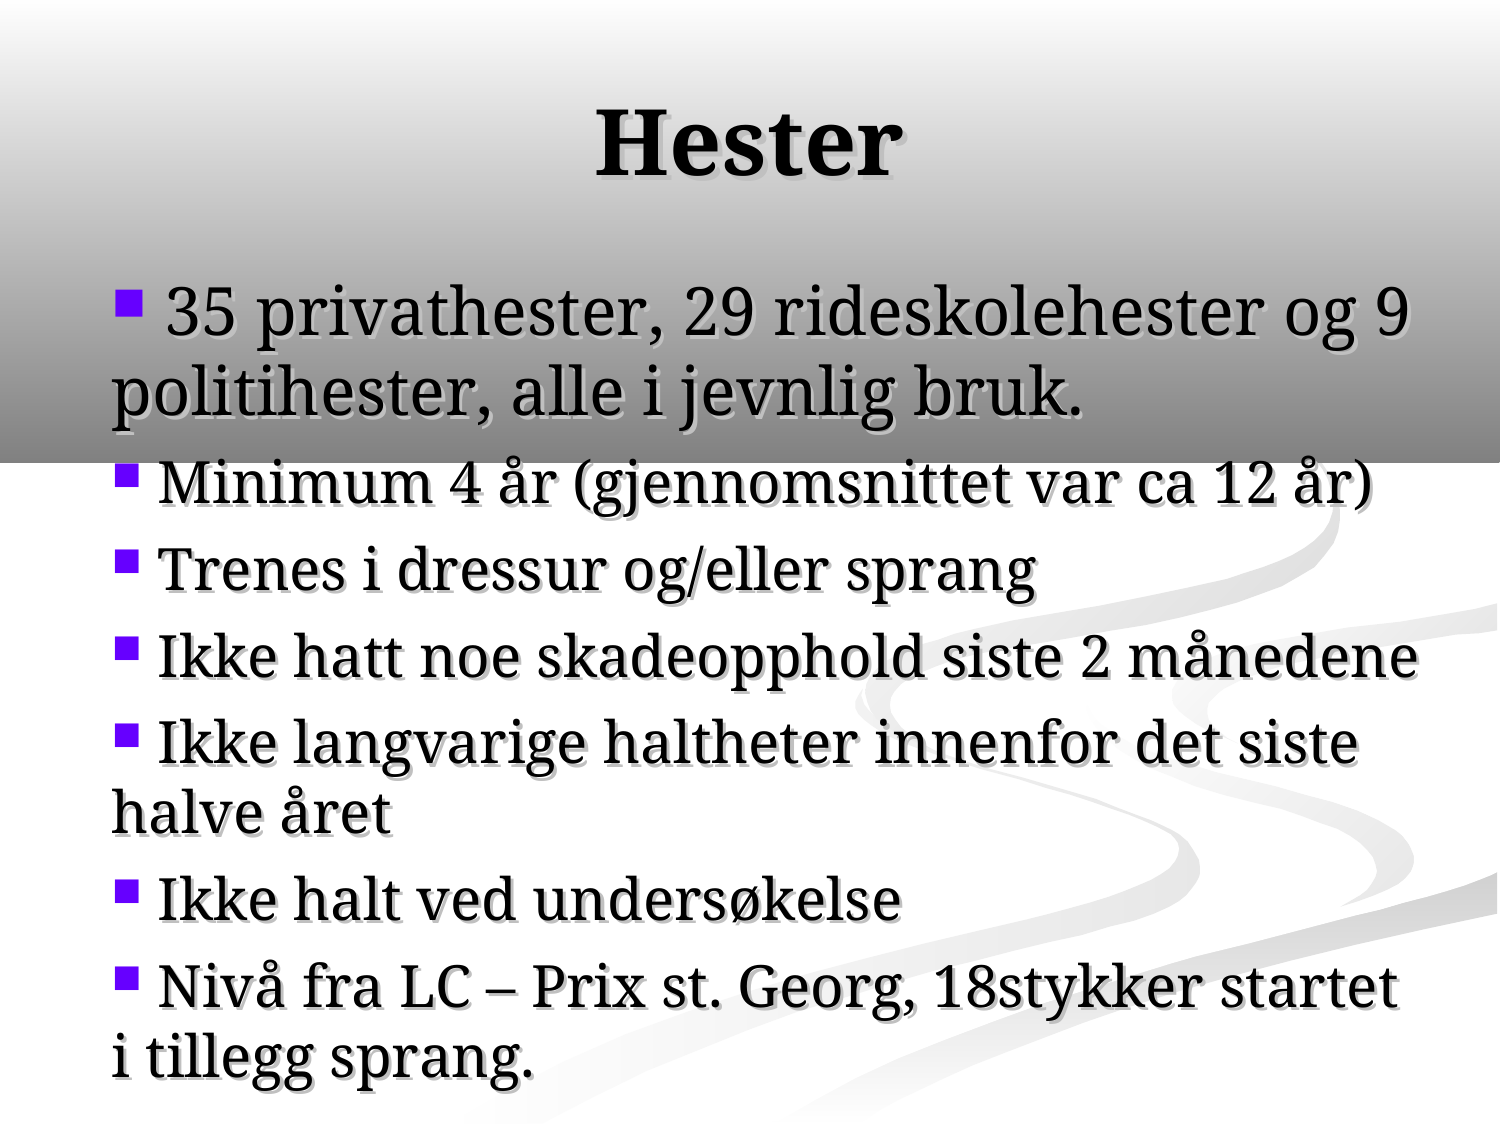

# Hester
 35 privathester, 29 rideskolehester og 9 politihester, alle i jevnlig bruk.
 Minimum 4 år (gjennomsnittet var ca 12 år)
 Trenes i dressur og/eller sprang
 Ikke hatt noe skadeopphold siste 2 månedene
 Ikke langvarige haltheter innenfor det siste halve året
 Ikke halt ved undersøkelse
 Nivå fra LC – Prix st. Georg, 18stykker startet i tillegg sprang.